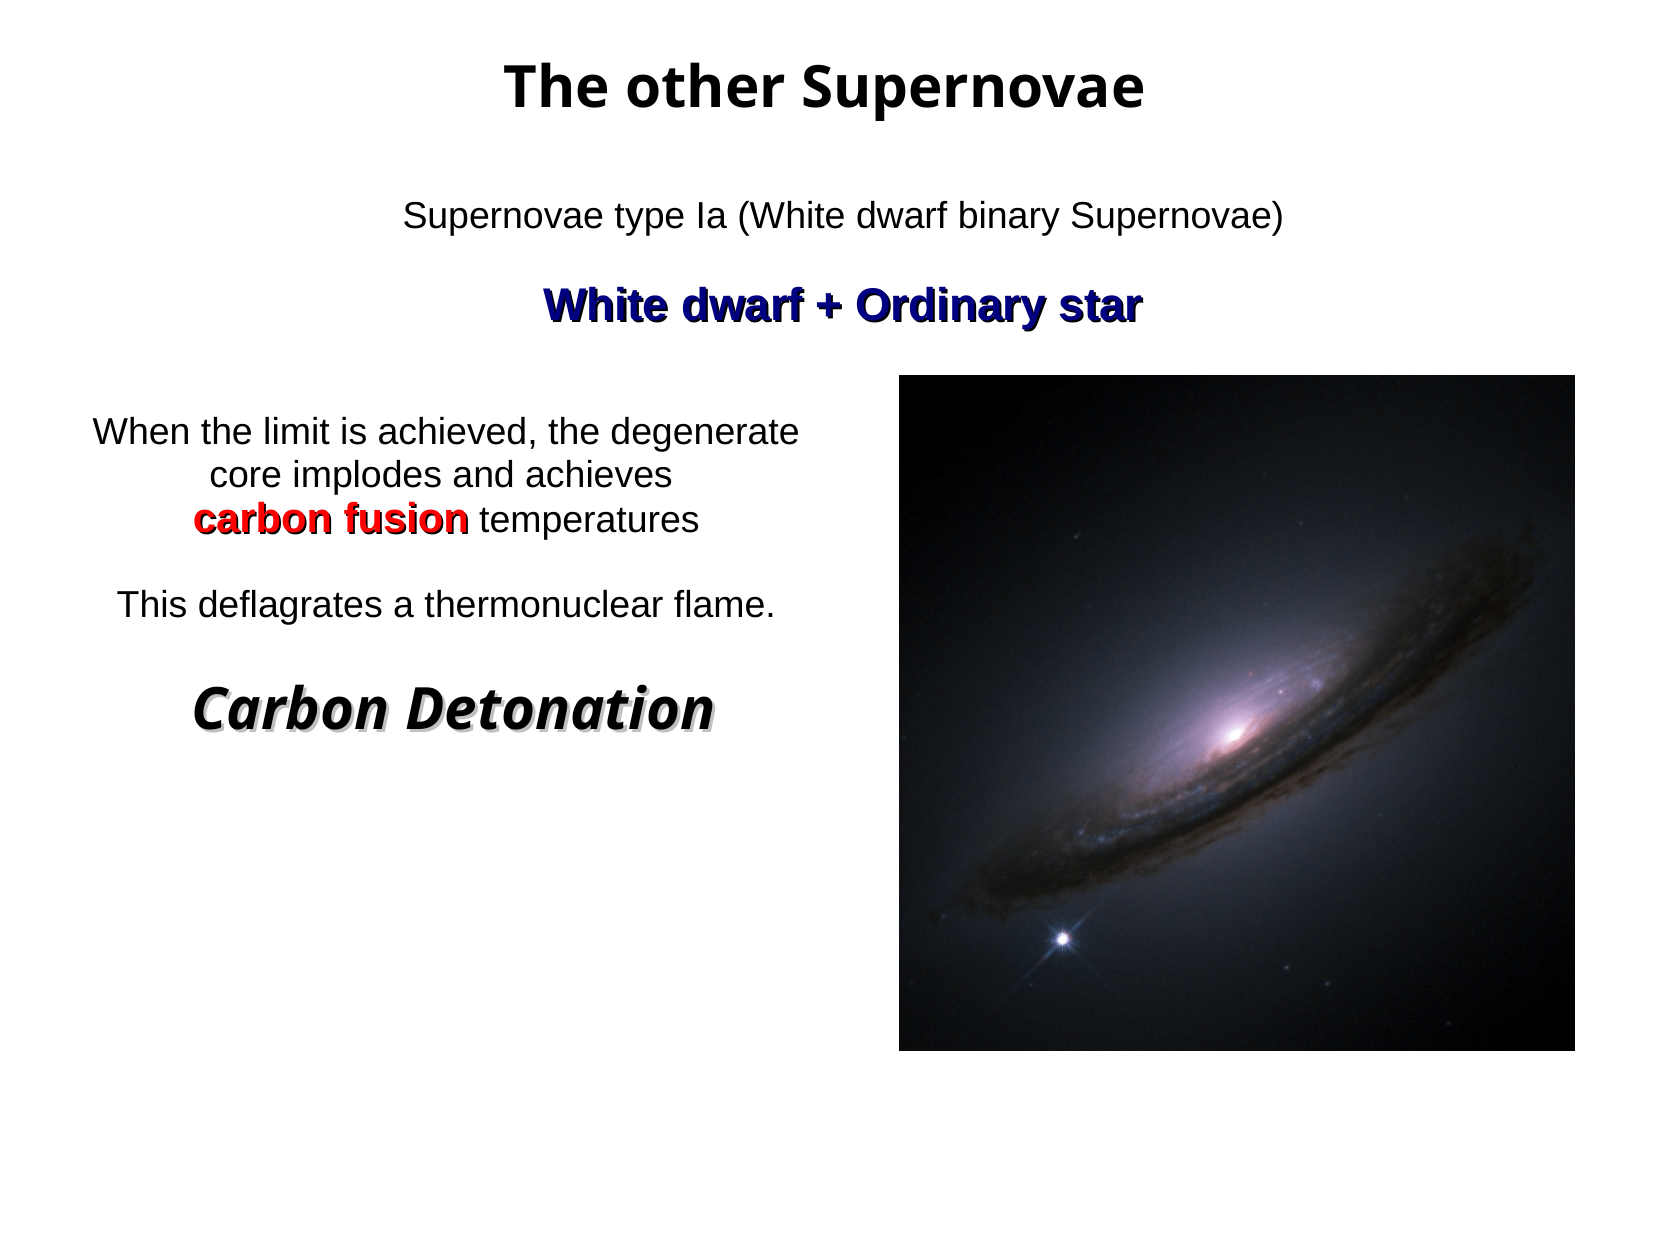

The other Supernovae
Supernovae type Ia (White dwarf binary Supernovae)
White dwarf + Ordinary star
When the limit is achieved, the degenerate core implodes and achieves
carbon fusion temperatures
This deflagrates a thermonuclear flame.
 Carbon Detonation